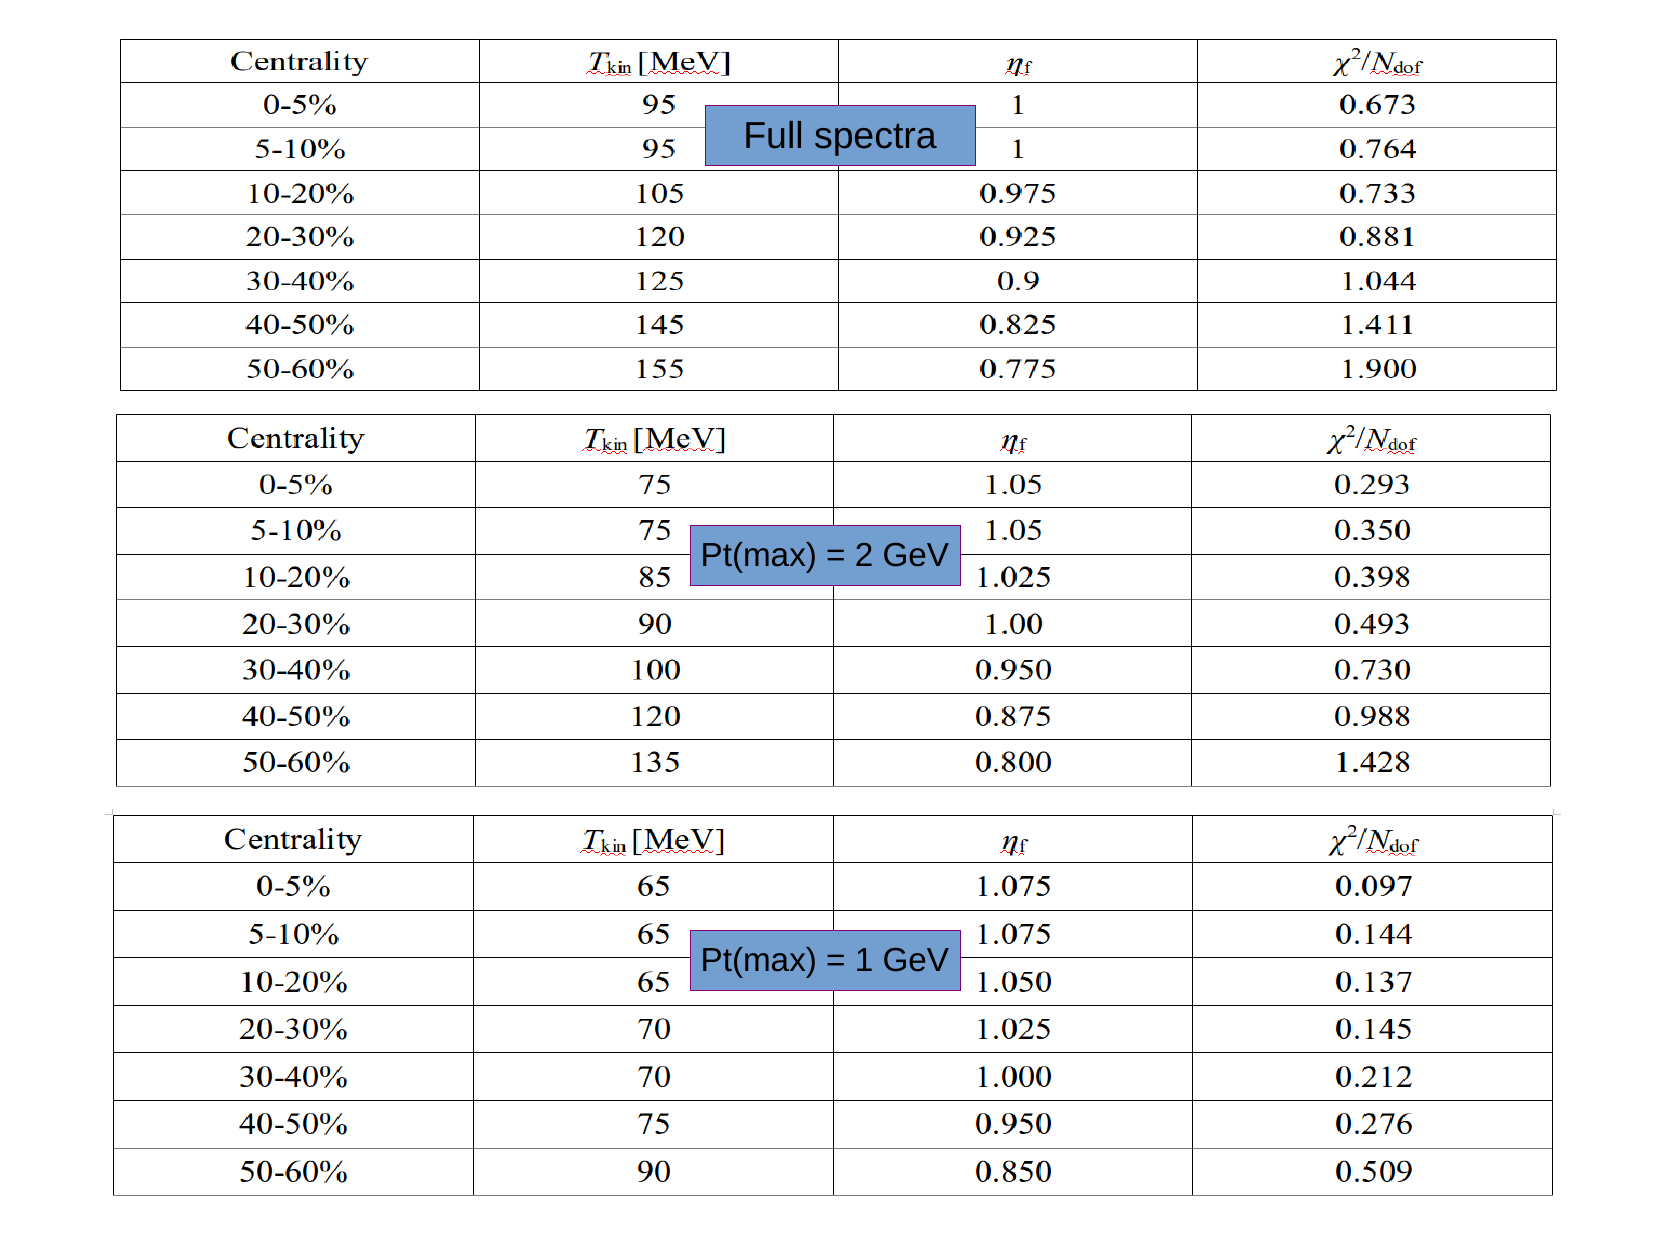

#
Full spectra
Pt(max) = 2 GeV
Pt(max) = 1 GeV